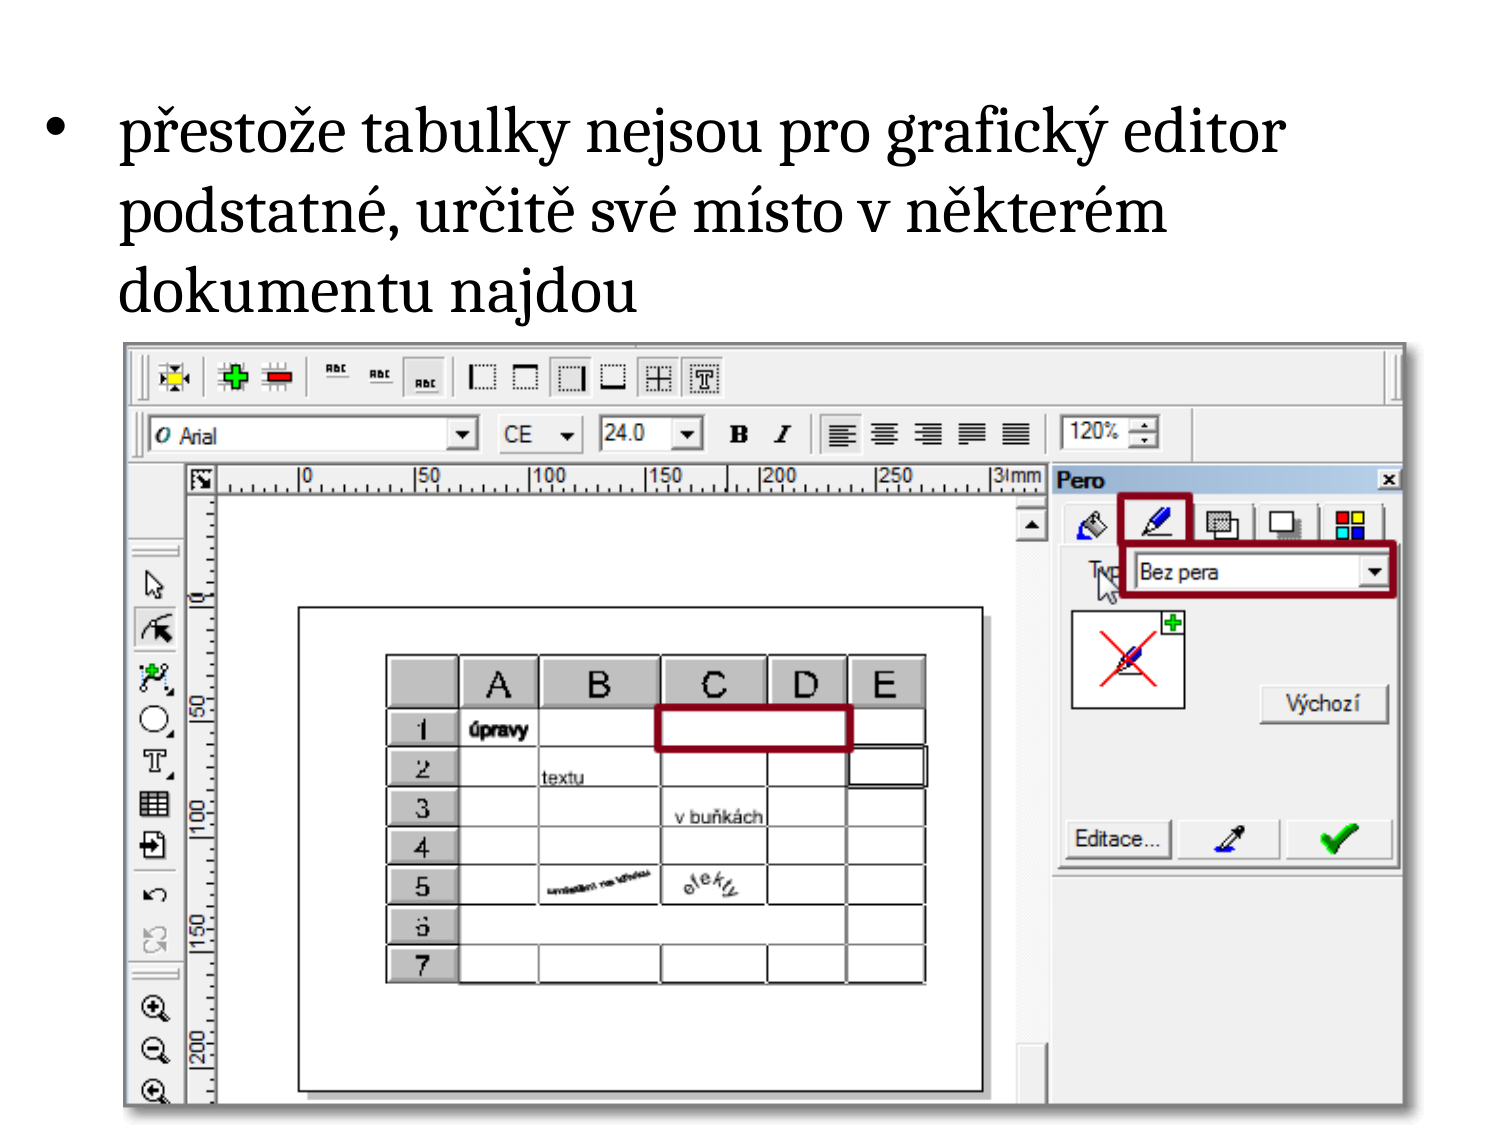

přestože tabulky nejsou pro grafický editor podstatné, určitě své místo v některém dokumentu najdou